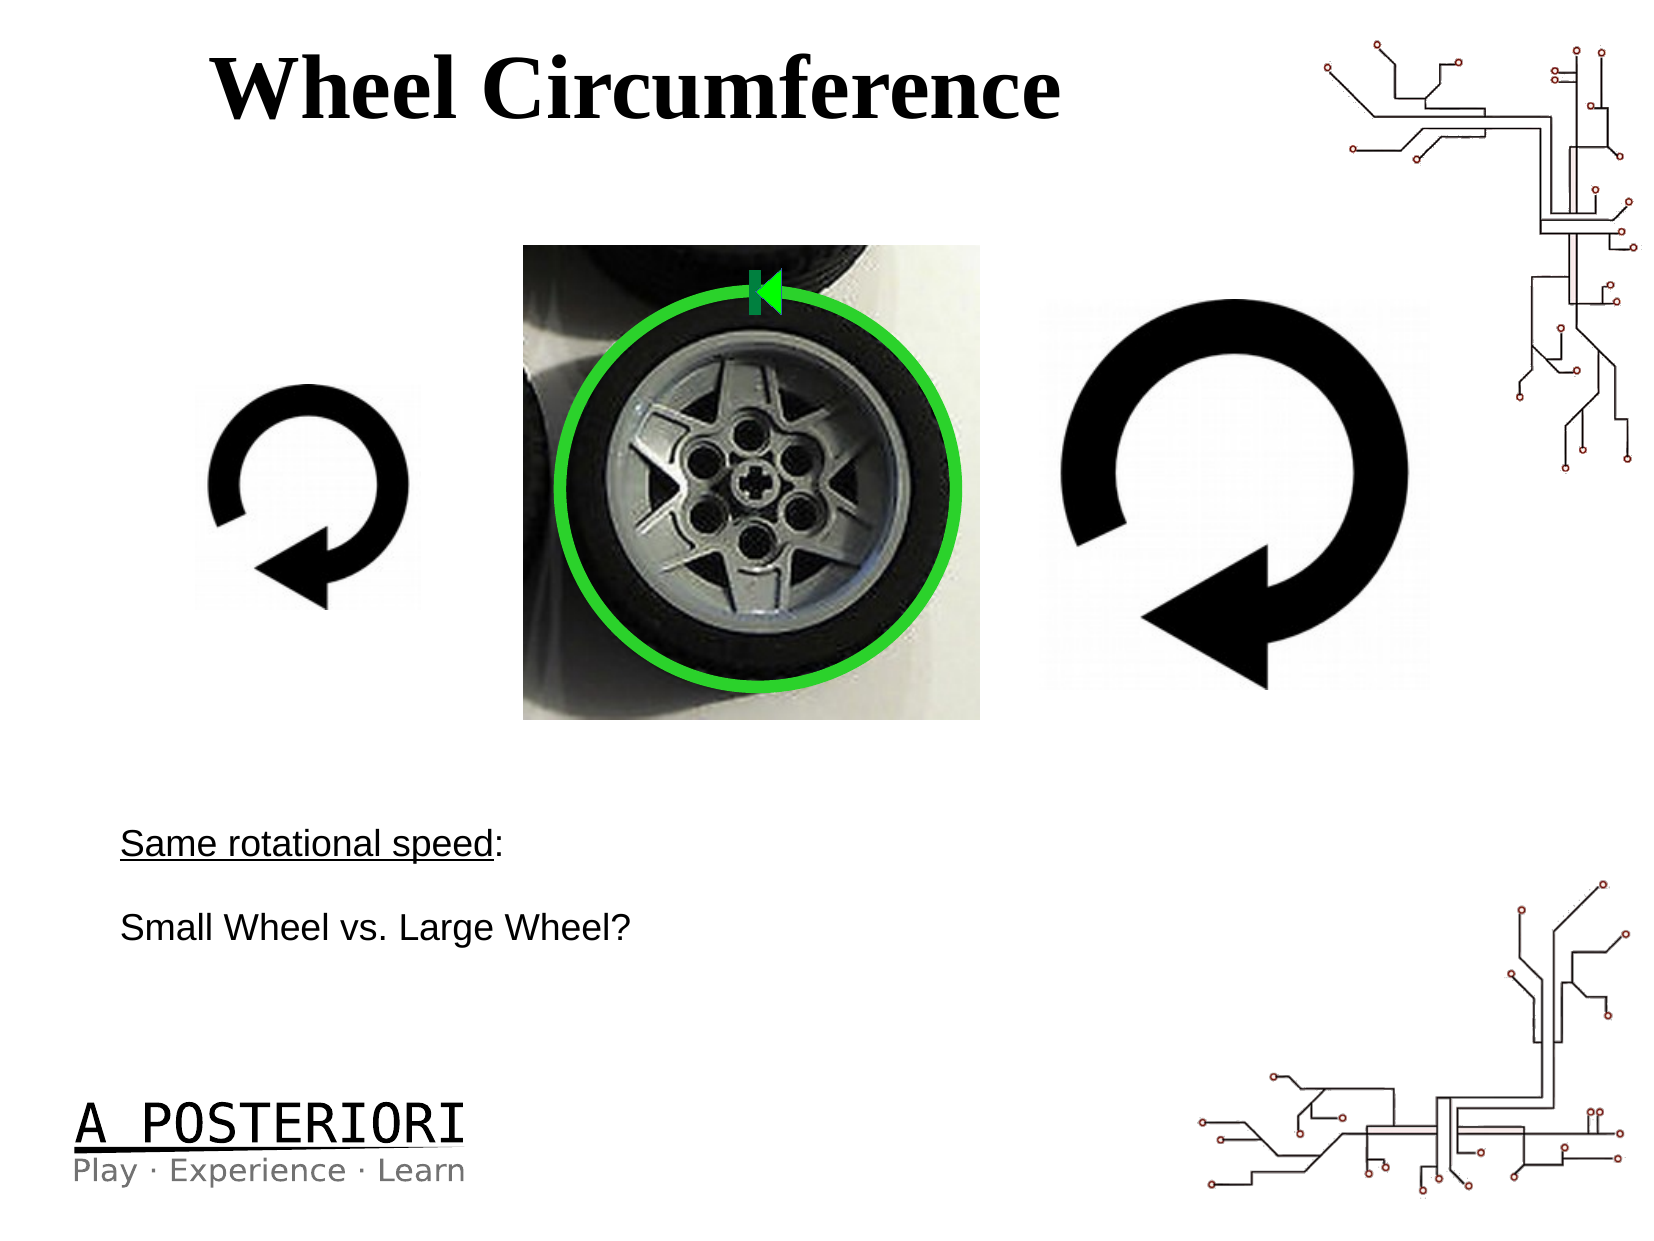

# Wheel Circumference
Same rotational speed:
Small Wheel vs. Large Wheel?